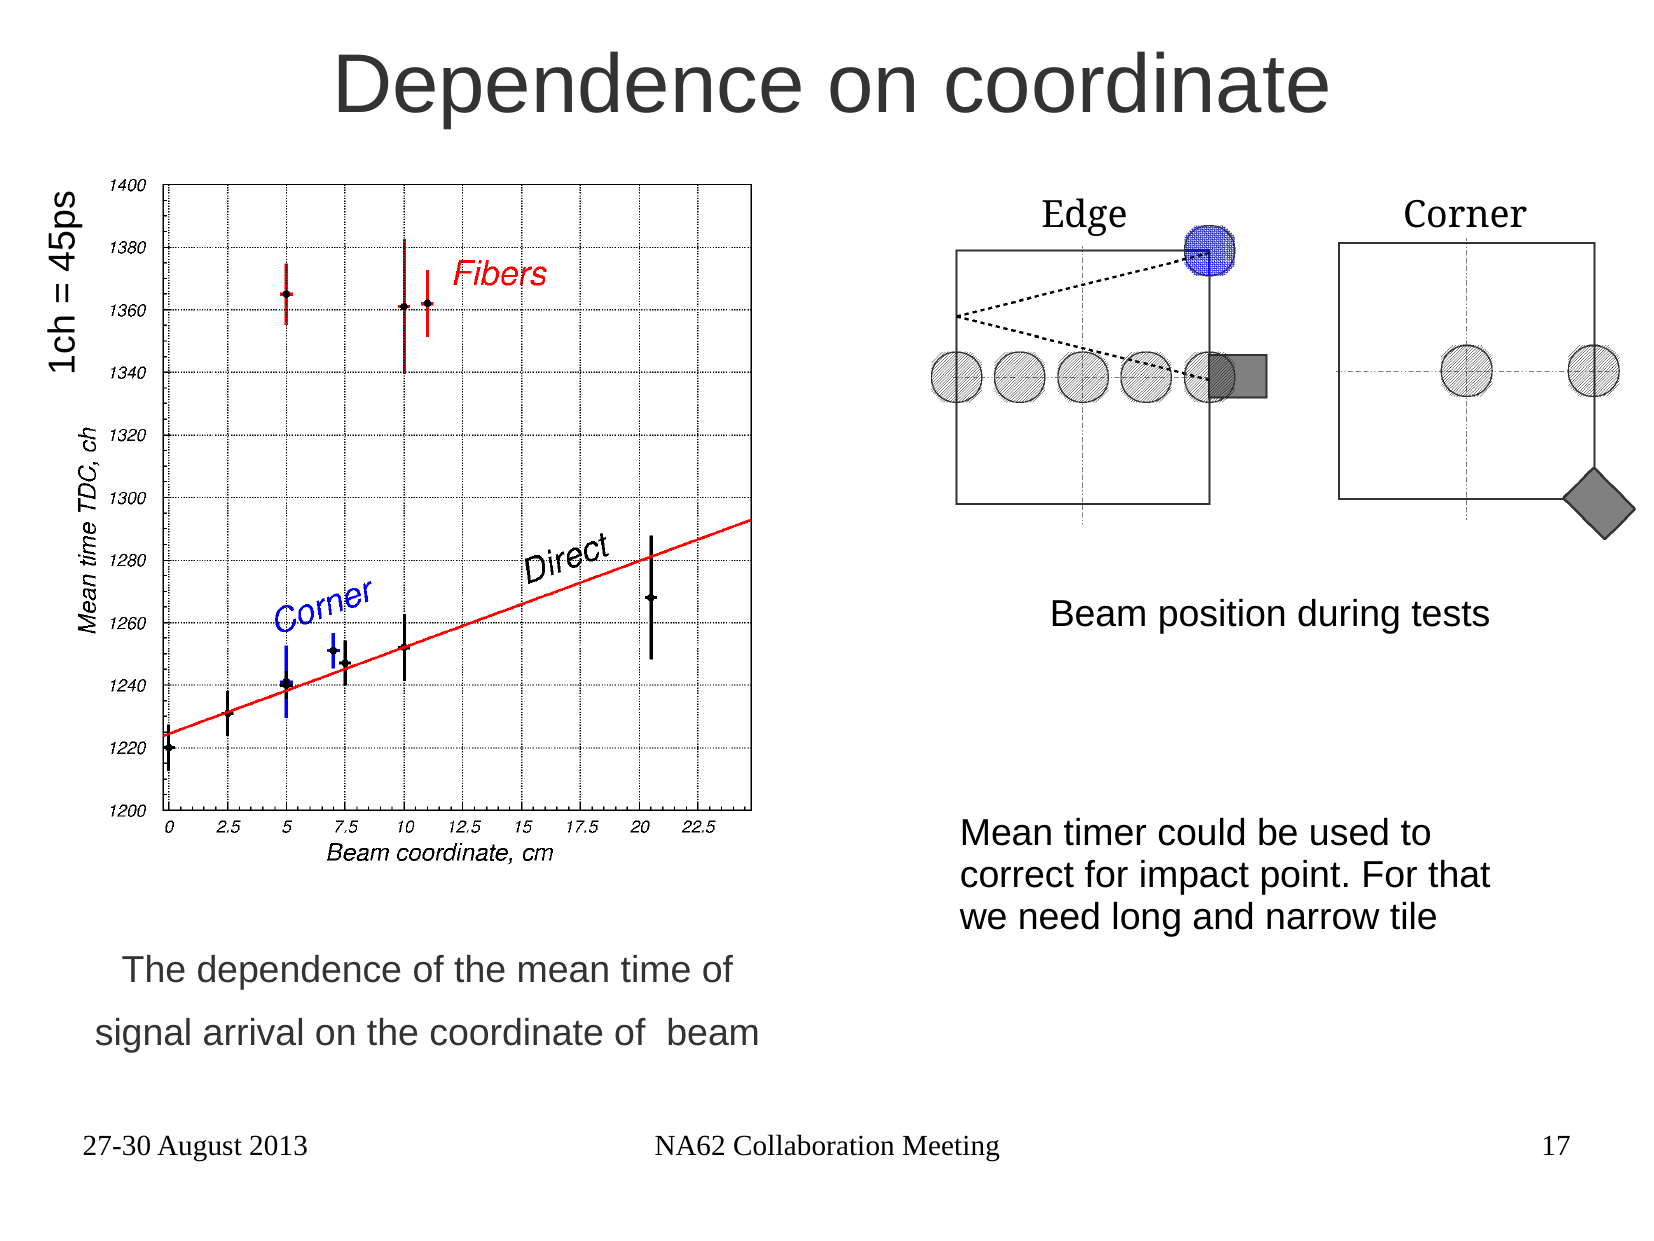

Dependence on coordinate
Edge
Corner
1ch = 45ps
Beam position during tests
Mean timer could be used to correct for impact point. For that we need long and narrow tile
The dependence of the mean time of signal arrival on the coordinate of beam
27-30 August 2013
NA62 Collaboration Meeting
17